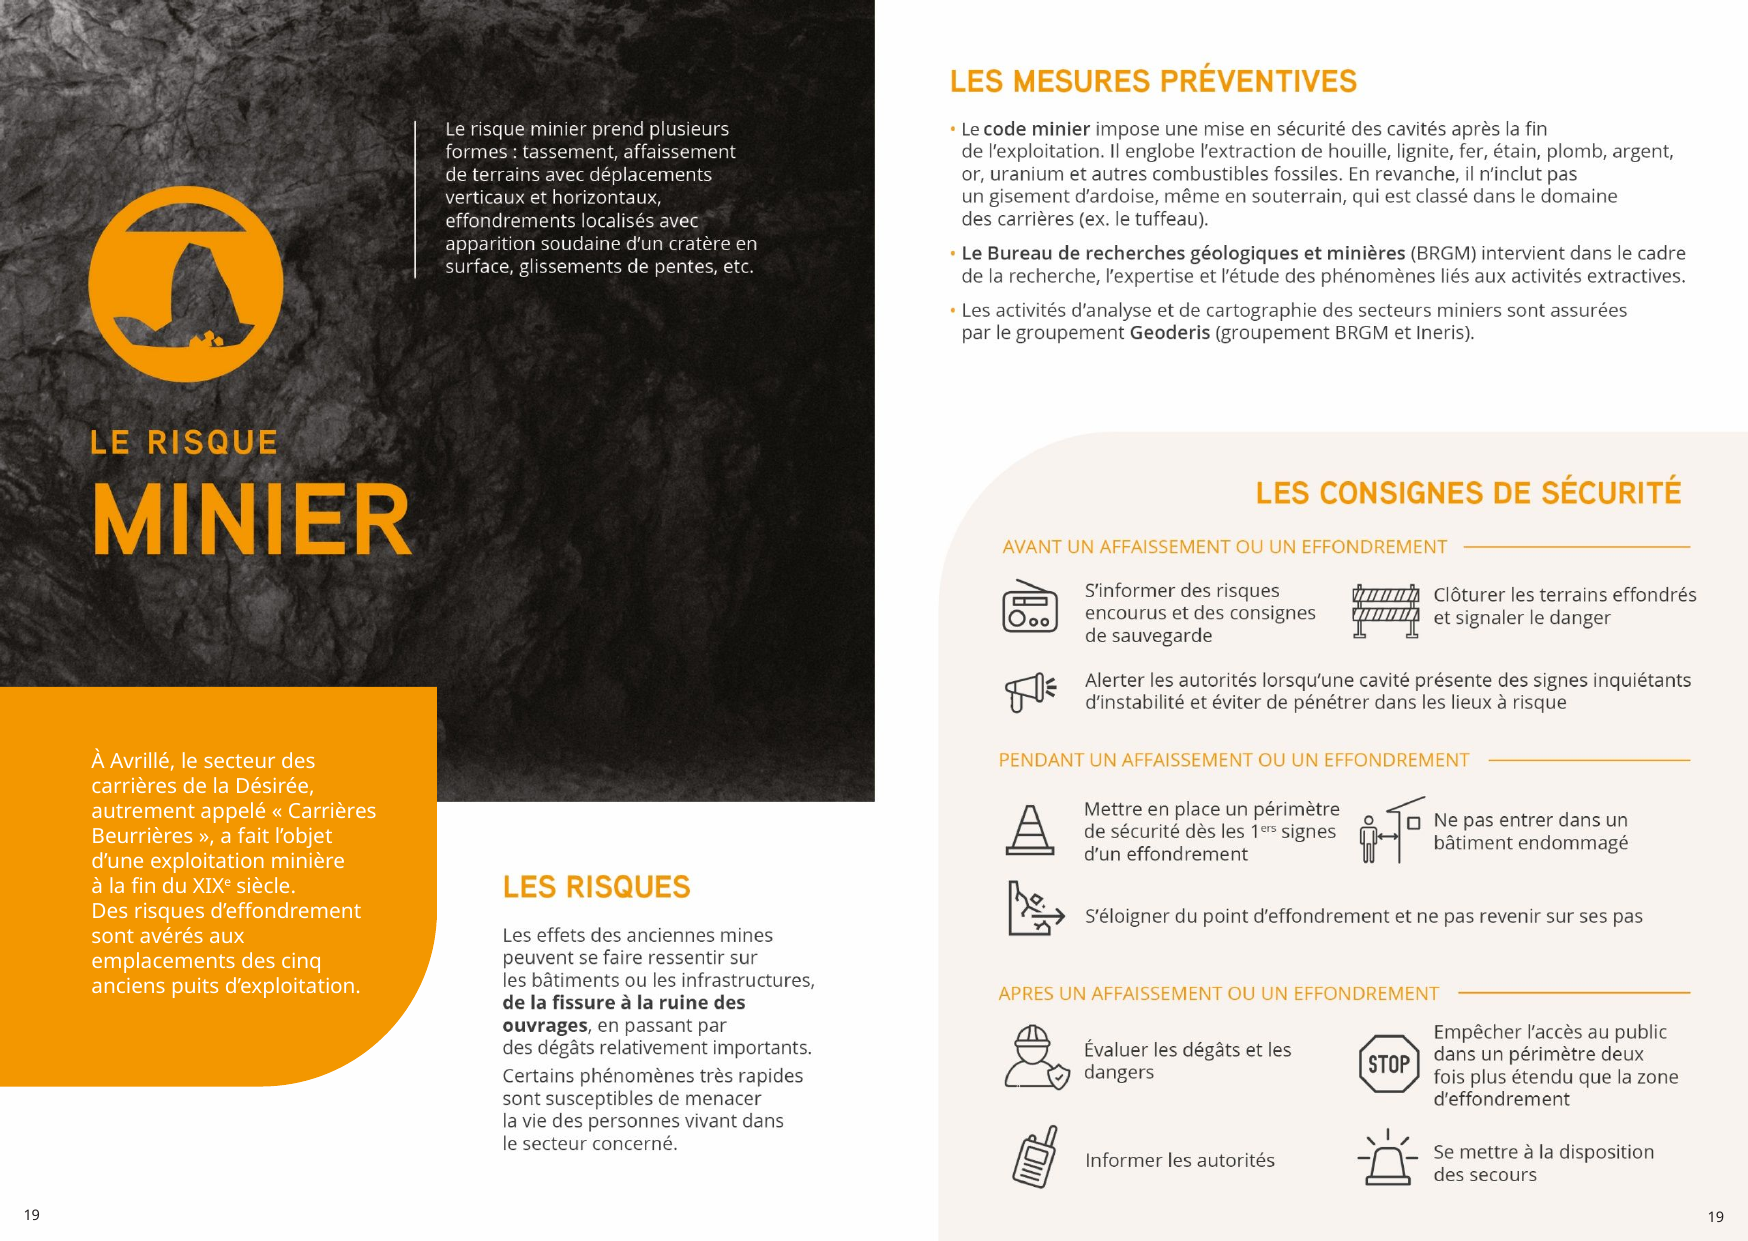

À Avrillé, le secteur des carrières de la Désirée, autrement appelé « Carrières Beurrières », a fait l’objet d’une exploitation minière
à la fin du XIXe siècle.
Des risques d’effondrement sont avérés aux emplacements des cinq anciens puits d’exploitation.